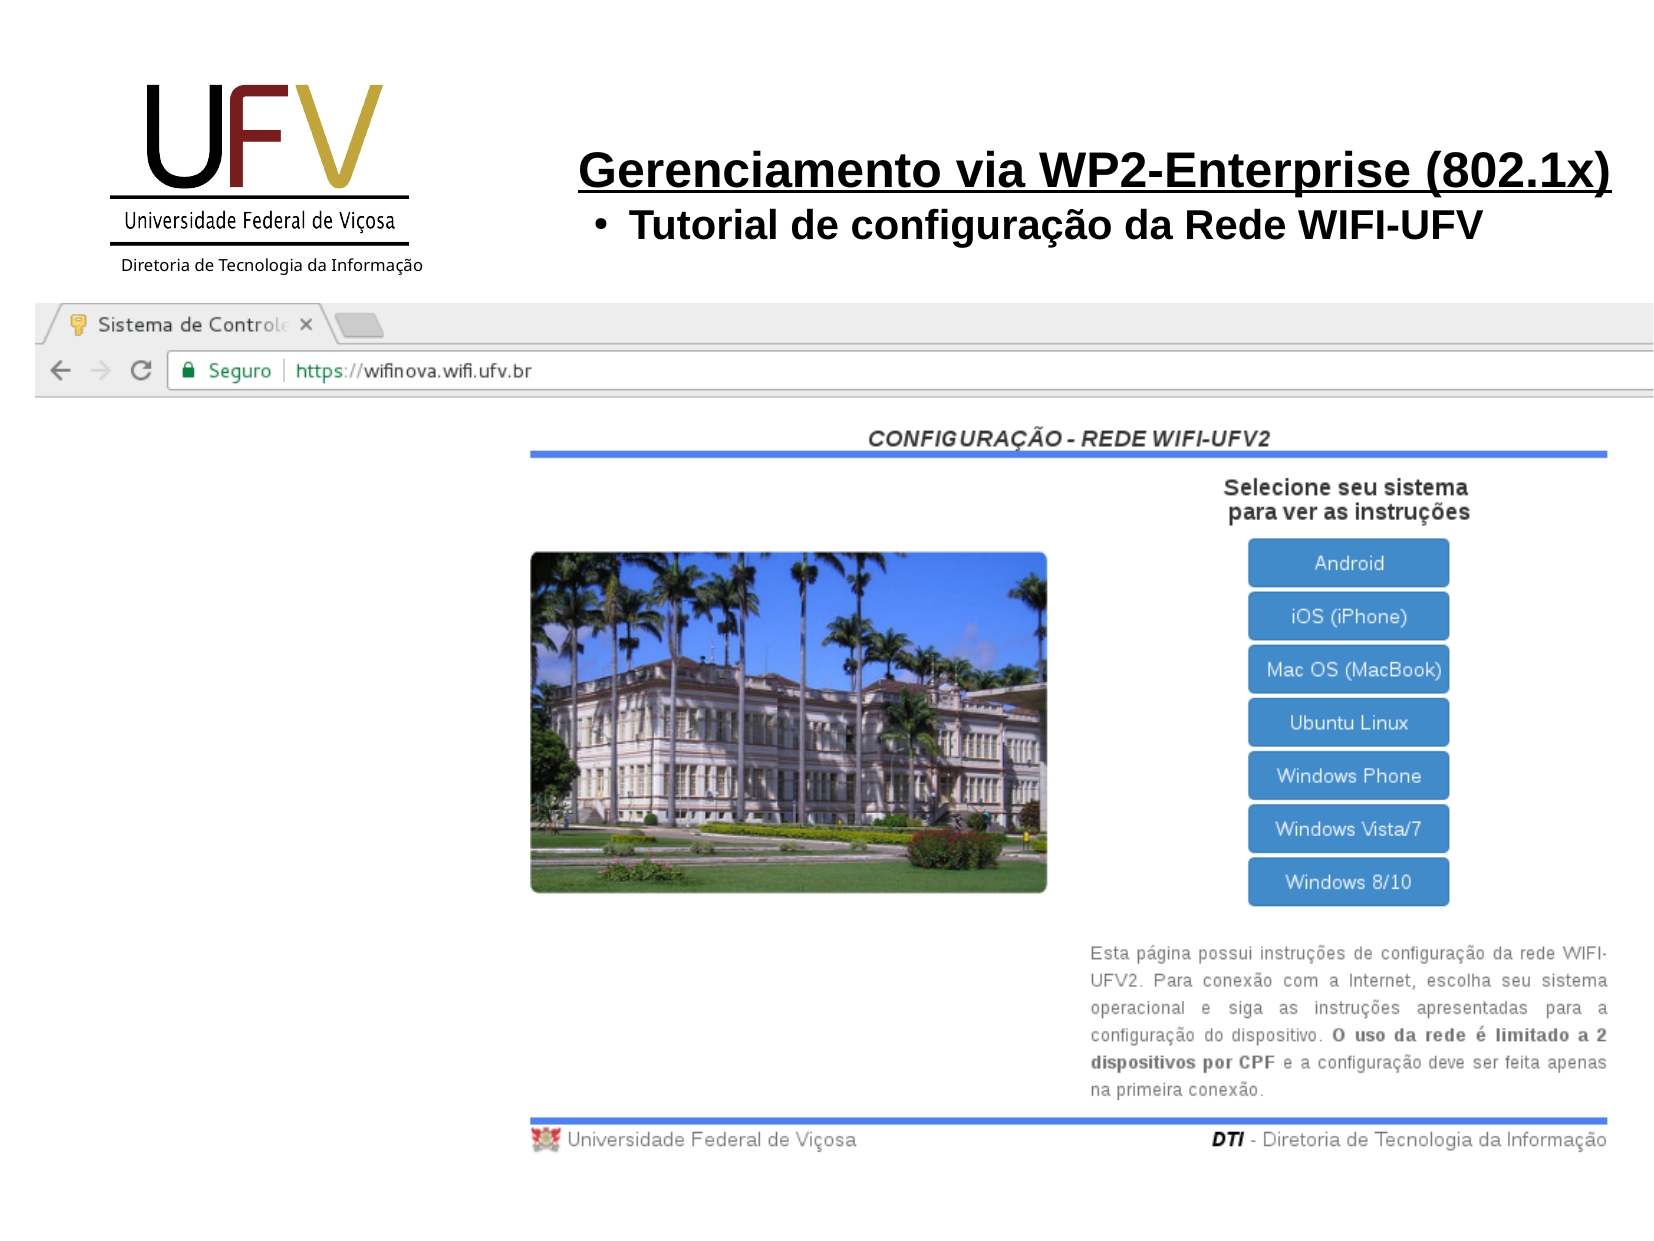

# Gerenciamento via WP2-Enterprise (802.1x)
Tutorial de configuração da Rede WIFI-UFV
Diretoria de Tecnologia da Informação